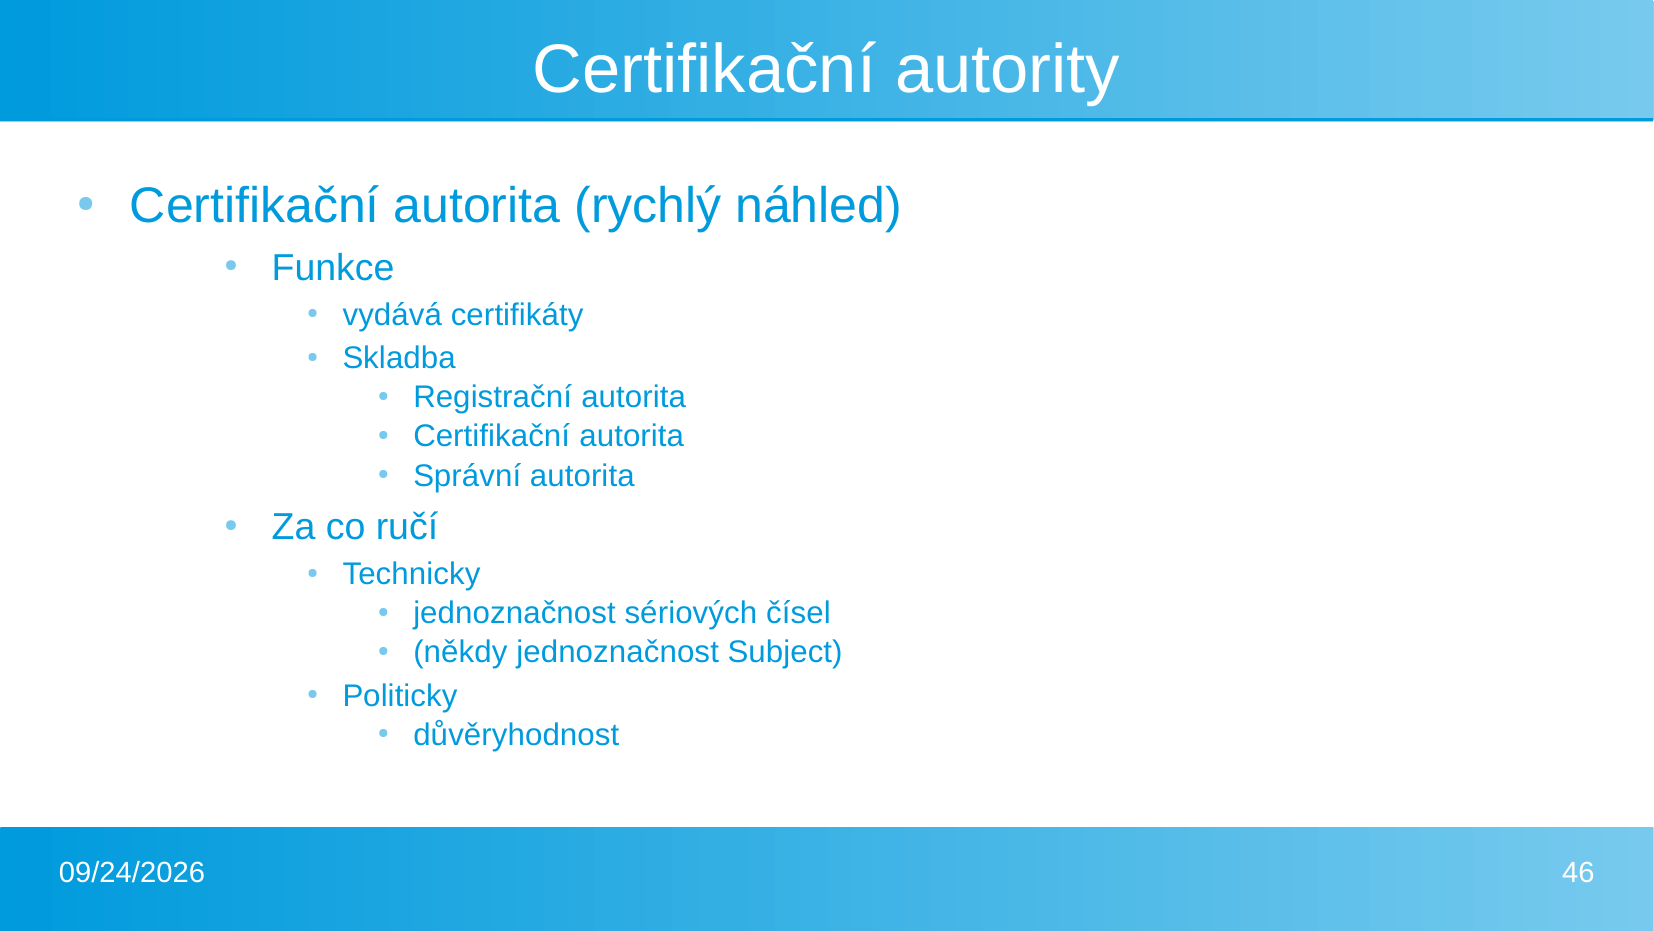

# Certifikační autority
Certifikační autorita (rychlý náhled)
Funkce
vydává certifikáty
Skladba
Registrační autorita
Certifikační autorita
Správní autorita
Za co ručí
Technicky
jednoznačnost sériových čísel
(někdy jednoznačnost Subject)
Politicky
důvěryhodnost
46